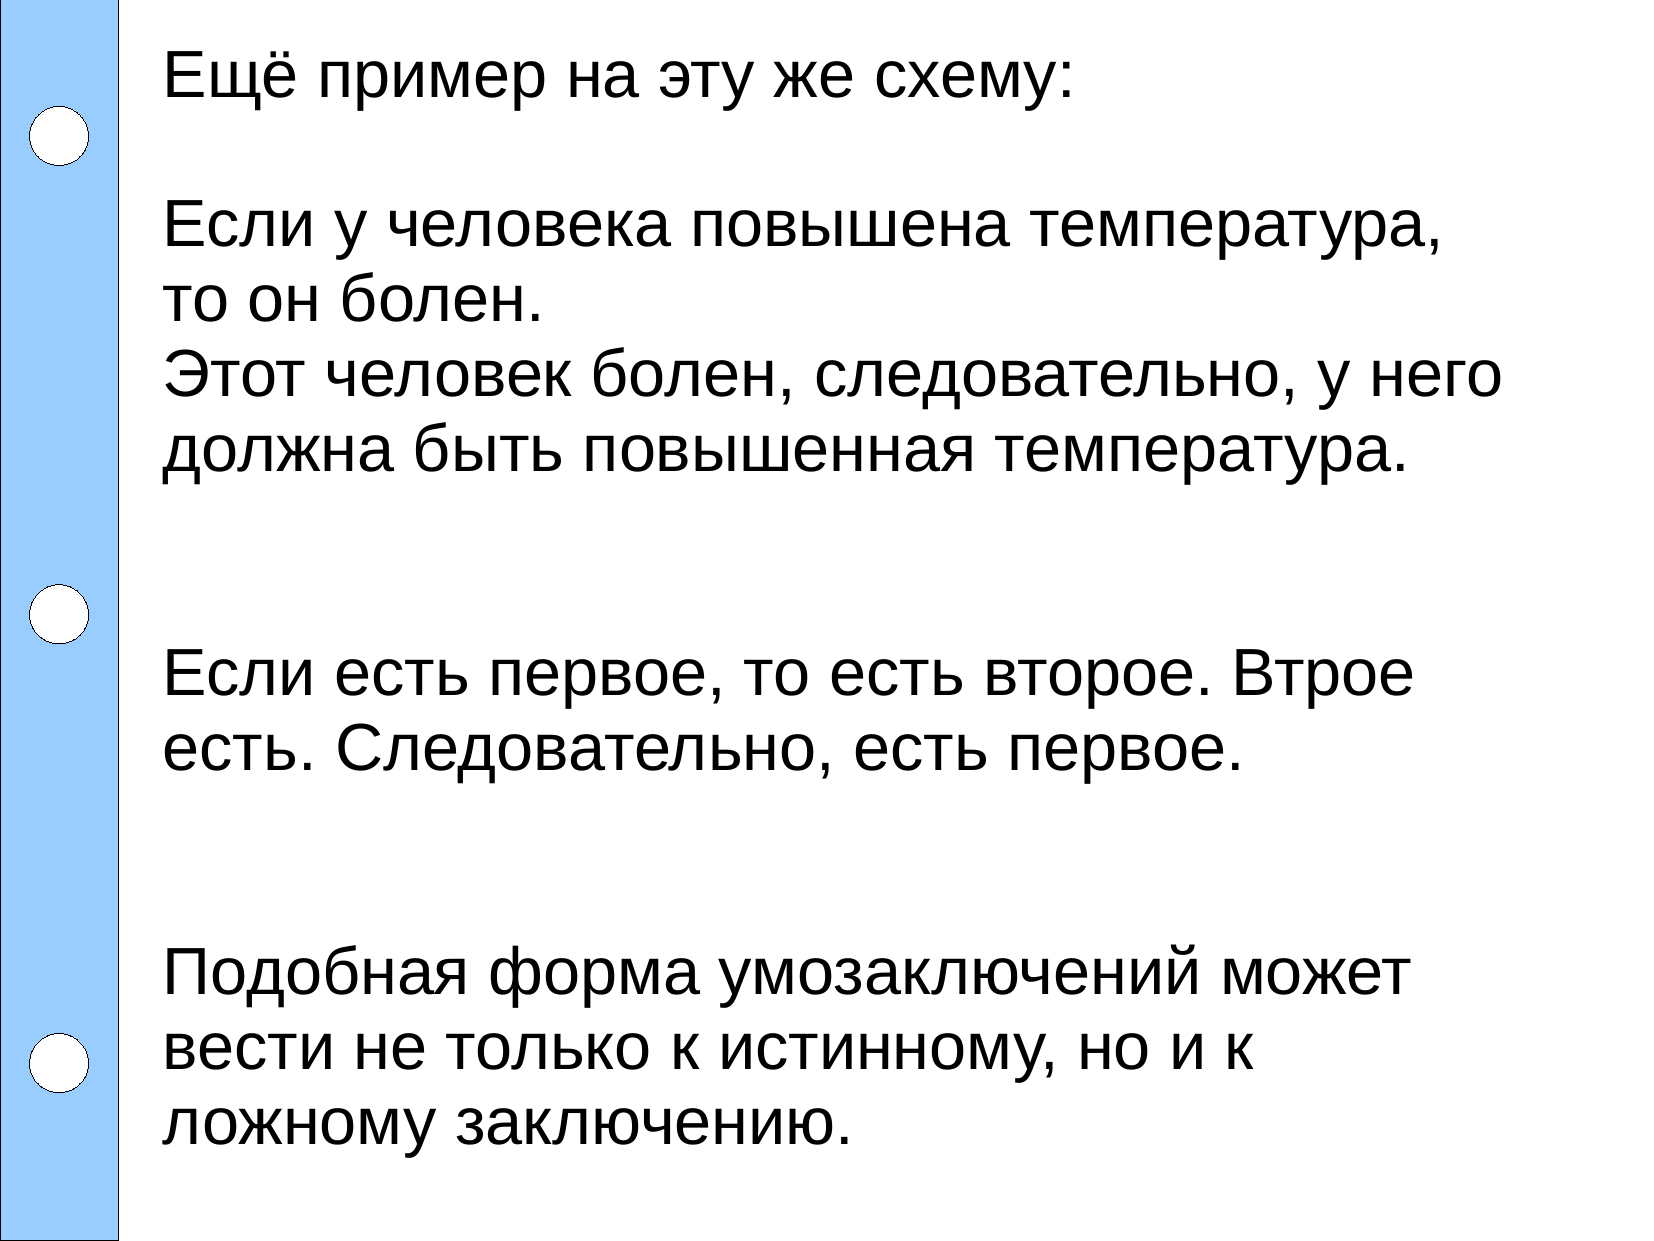

Ещё пример на эту же схему:
Если у человека повышена температура, то он болен.
Этот человек болен, следовательно, у него должна быть повышенная температура.
Если есть первое, то есть второе. Втрое есть. Следовательно, есть первое.
Подобная форма умозаключений может вести не только к истинному, но и к ложному заключению.